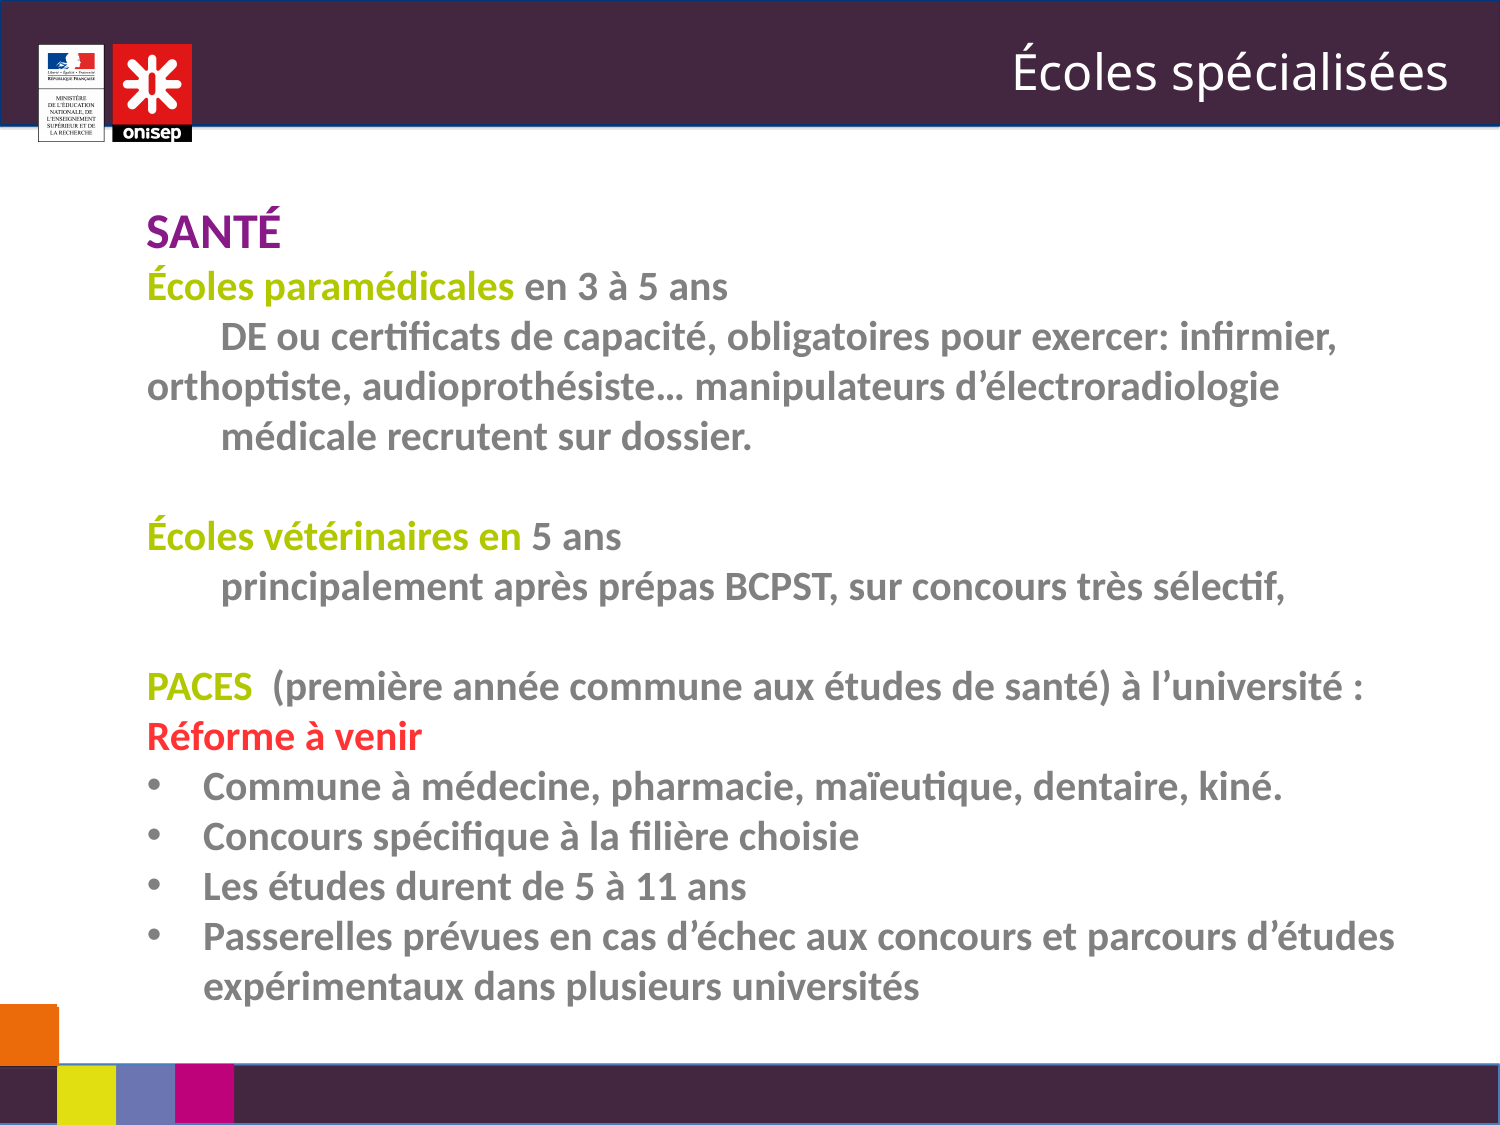

Écoles spécialisées
SANTÉ
Écoles paramédicales en 3 à 5 ans
	DE ou certificats de capacité, obligatoires pour exercer: infirmier, 	orthoptiste, audioprothésiste… manipulateurs d’électroradiologie
	médicale recrutent sur dossier.
Écoles vétérinaires en 5 ans
	principalement après prépas BCPST, sur concours très sélectif,
PACES (première année commune aux études de santé) à l’université :
Réforme à venir
Commune à médecine, pharmacie, maïeutique, dentaire, kiné.
Concours spécifique à la filière choisie
Les études durent de 5 à 11 ans
Passerelles prévues en cas d’échec aux concours et parcours d’études expérimentaux dans plusieurs universités